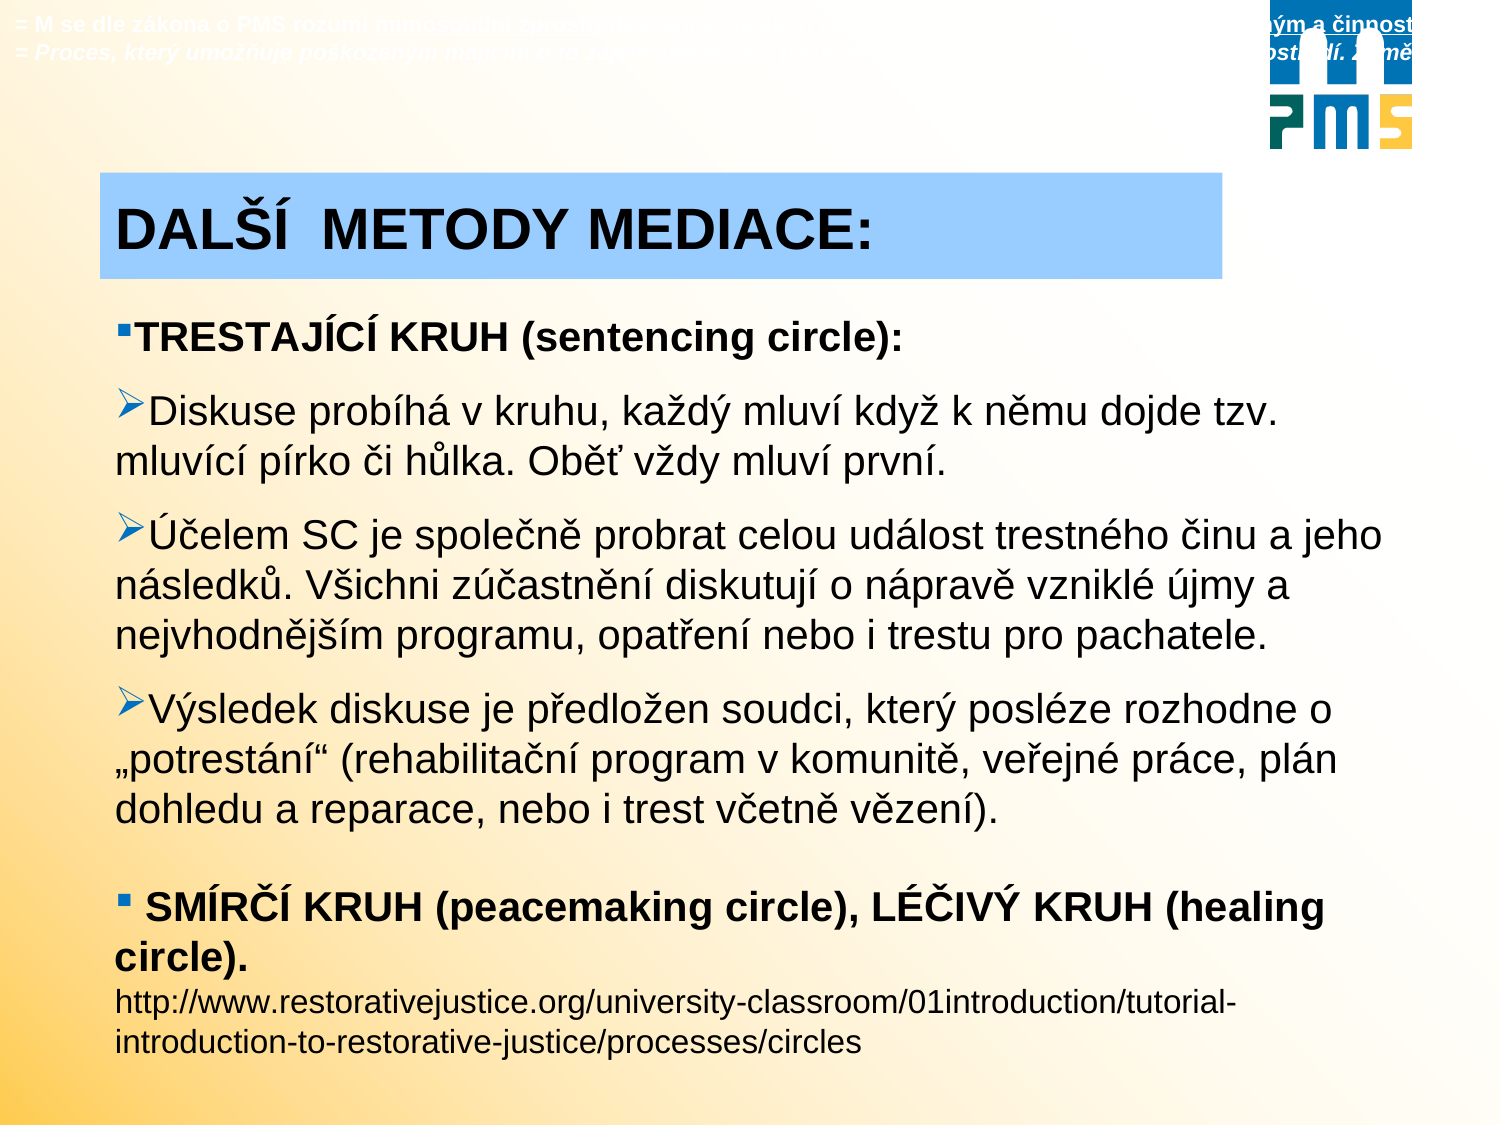

= M se dle zákona o PMS rozumí mimosoudní zprostředkování za účelem řešení sporu mezi obviněným a poškozeným a činnost směřující k urovnání konfliktního stavu vykonávaná v souvislosti s trestním řízením. Mediaci lze provádět jen s výslovným souhlasem obviněného a poškozeného.
= Proces, který umožňuje poškozeným majícím o to zájem setkat se s pachatelem v bezpečném a uspořádaném prostředí. Záměrem je vést pachatele k  odpovědnosti a zároveň poskytnout podporu a pomoc pošk. Pošk.- sdělit, jak jej TČ ovlivnil, dostat odpovědi na své otázky a účastnit se plánu NŠ.
DALŠÍ METODY MEDIACE:
TRESTAJÍCÍ KRUH (sentencing circle):
Diskuse probíhá v kruhu, každý mluví když k němu dojde tzv. mluvící pírko či hůlka. Oběť vždy mluví první.
Účelem SC je společně probrat celou událost trestného činu a jeho následků. Všichni zúčastnění diskutují o nápravě vzniklé újmy a nejvhodnějším programu, opatření nebo i trestu pro pachatele.
Výsledek diskuse je předložen soudci, který posléze rozhodne o „potrestání“ (rehabilitační program v komunitě, veřejné práce, plán dohledu a reparace, nebo i trest včetně vězení).
 SMÍRČÍ KRUH (peacemaking circle), LÉČIVÝ KRUH (healing circle).
http://www.restorativejustice.org/university-classroom/01introduction/tutorial-introduction-to-restorative-justice/processes/circles